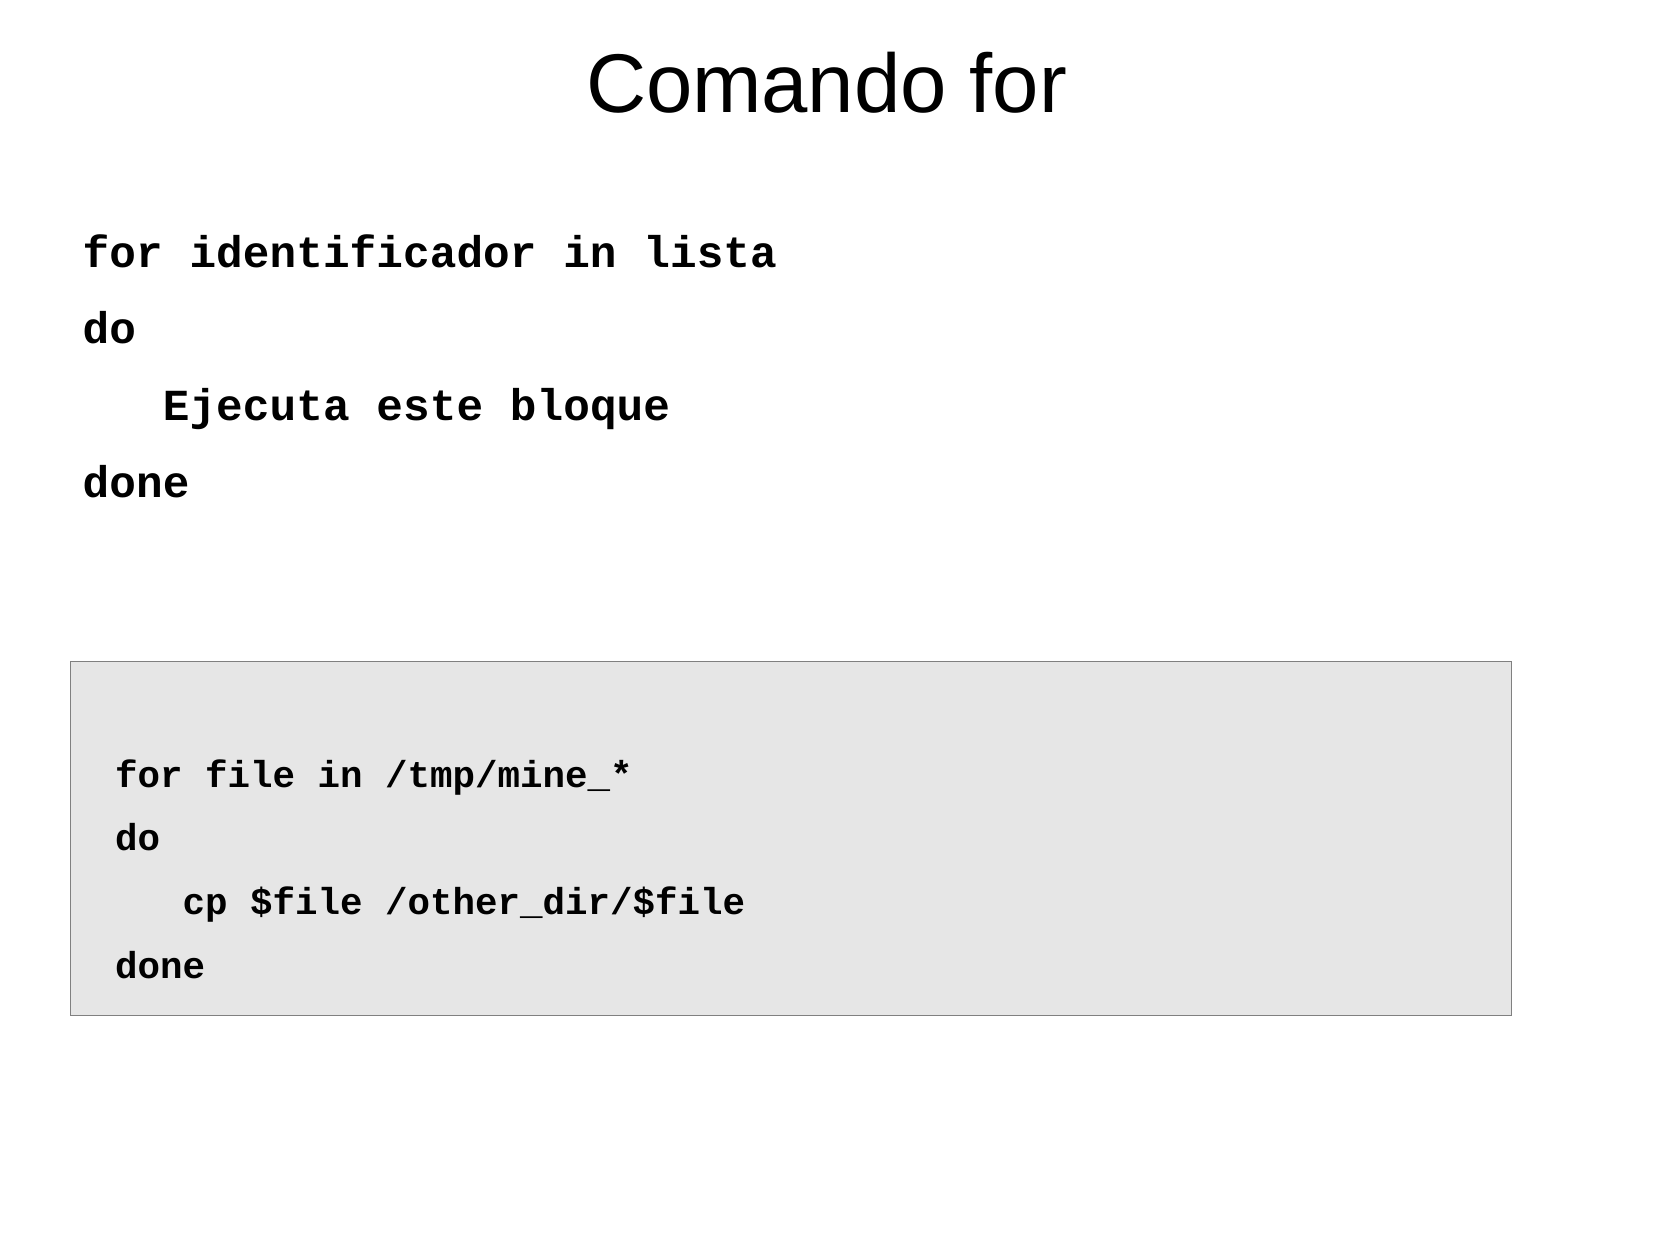

# Comando for
for identificador in lista
do
 Ejecuta este bloque
done
for file in /tmp/mine_*
do
 cp $file /other_dir/$file
done